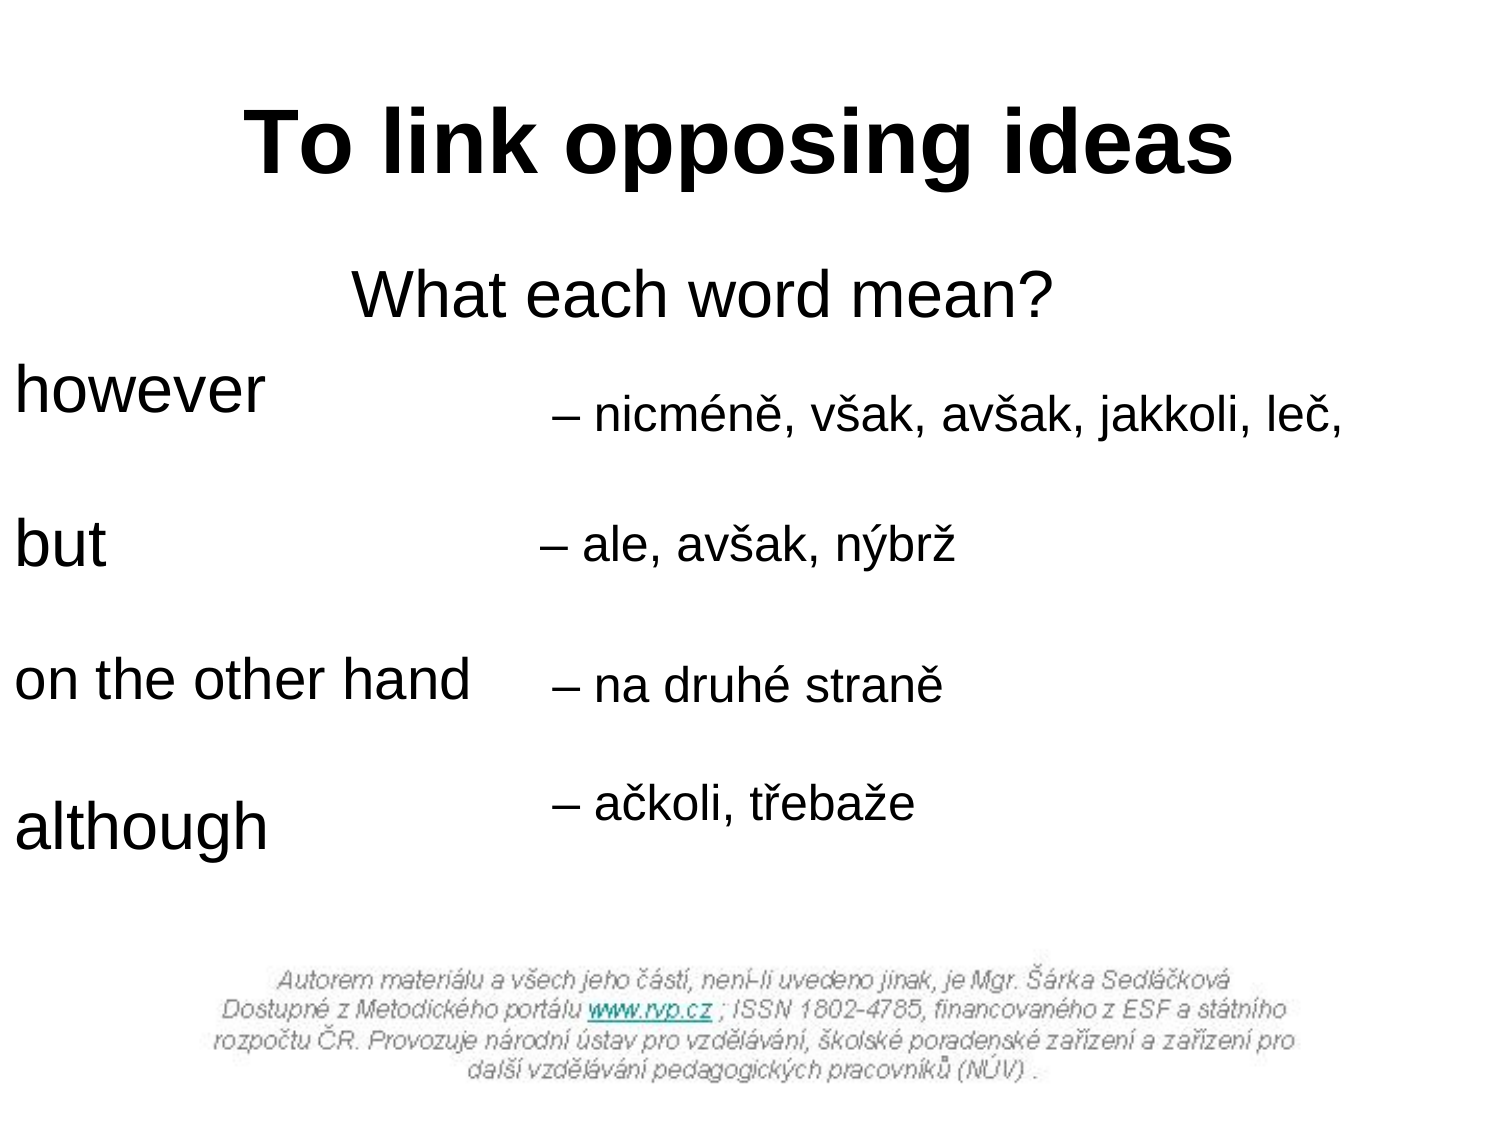

# To link opposing ideas
What each word mean?
however
‒ nicméně, však, avšak, jakkoli, leč,
but
‒ ale, avšak, nýbrž
on the other hand
‒ na druhé straně
‒ ačkoli, třebaže
although